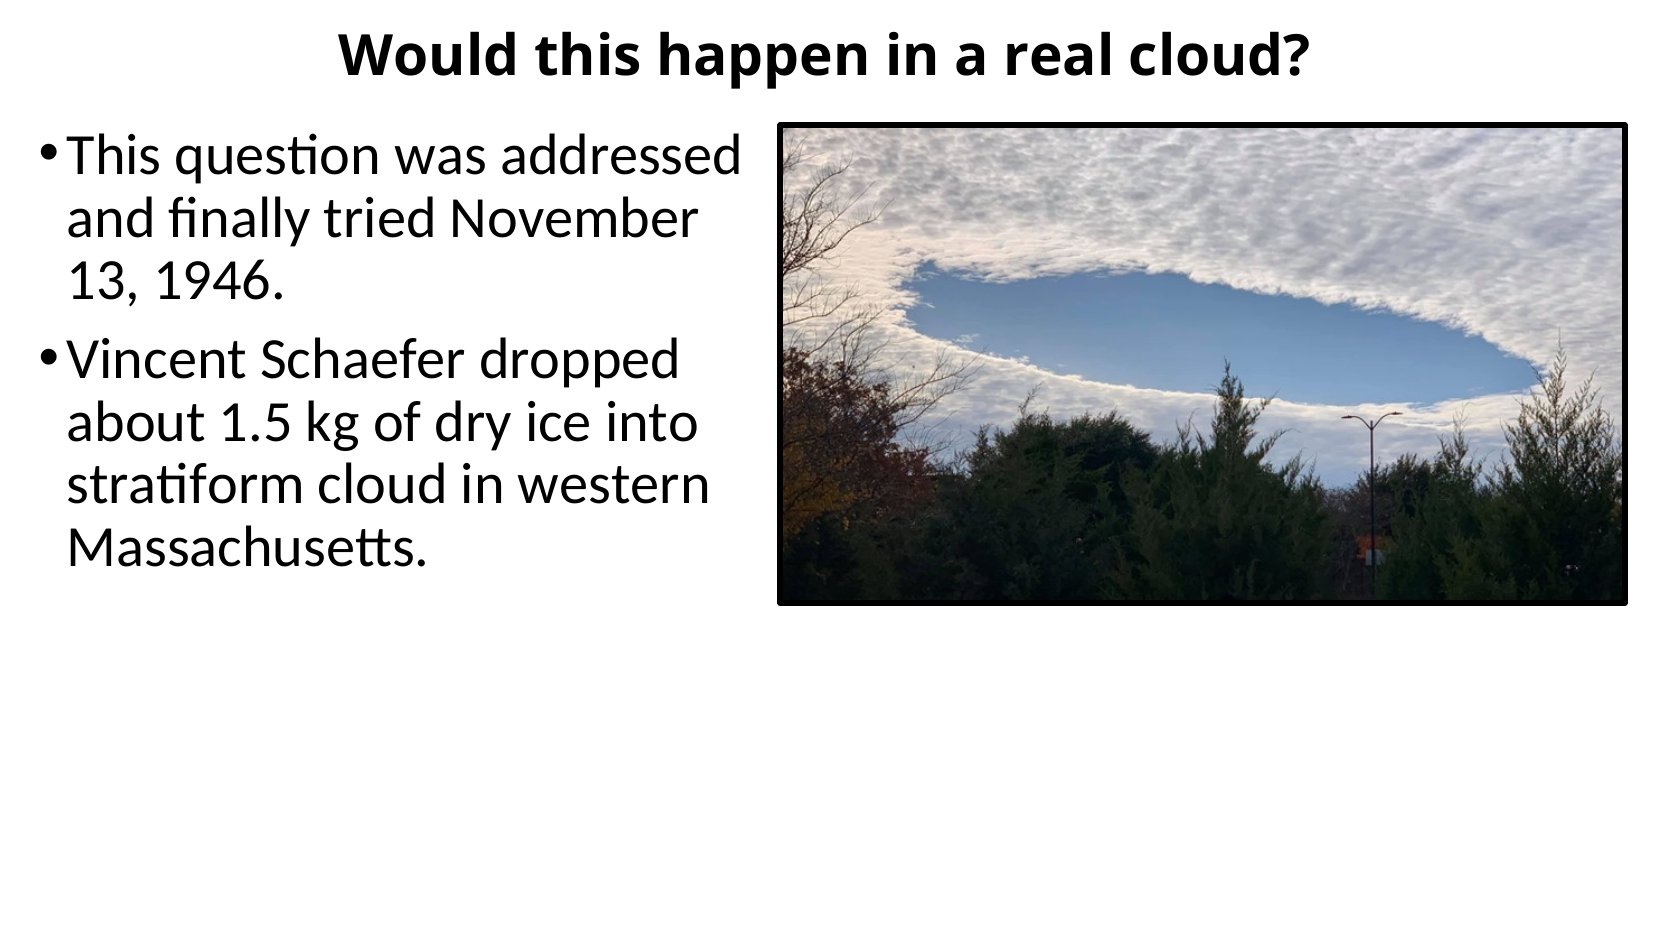

# Would this happen in a real cloud?
This question was addressed and finally tried November 13, 1946.
Vincent Schaefer dropped about 1.5 kg of dry ice into stratiform cloud in western Massachusetts.